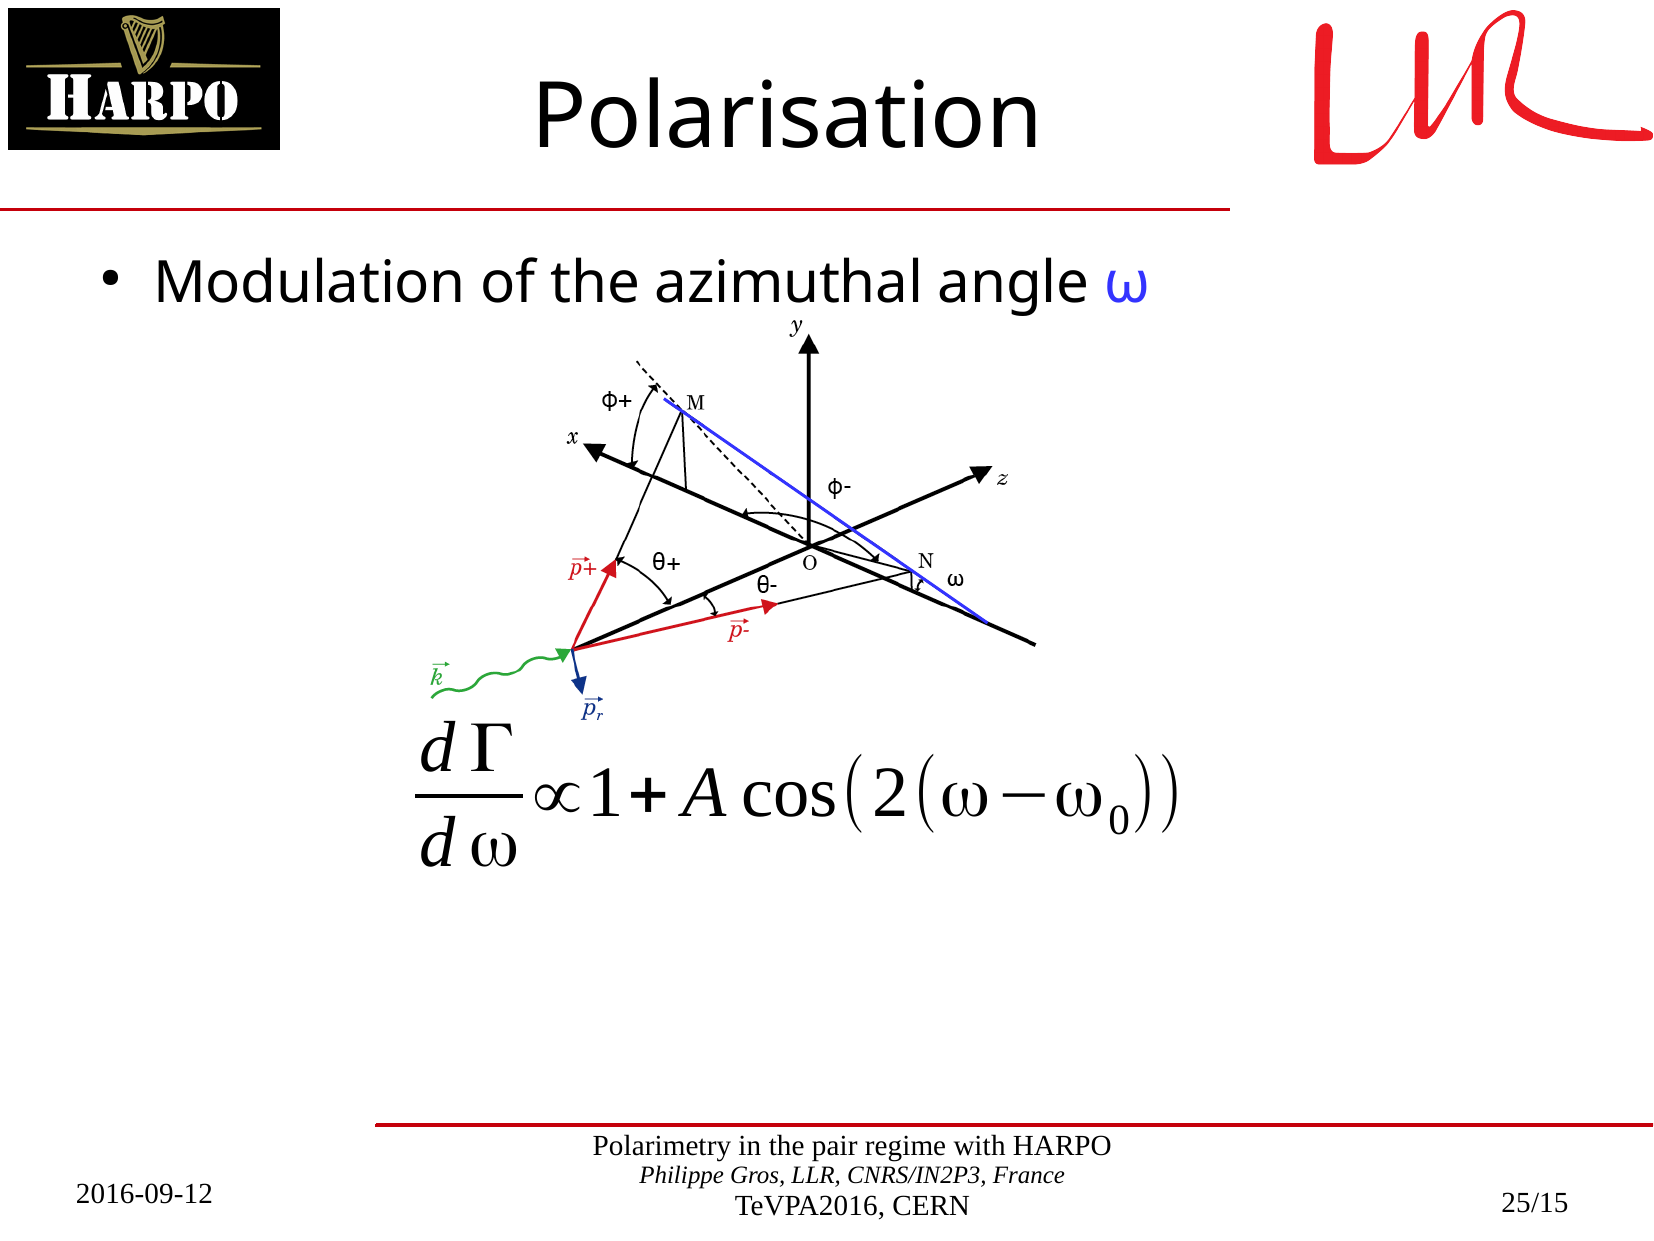

# Polarisation
Modulation of the azimuthal angle ω
2016-09-12
25